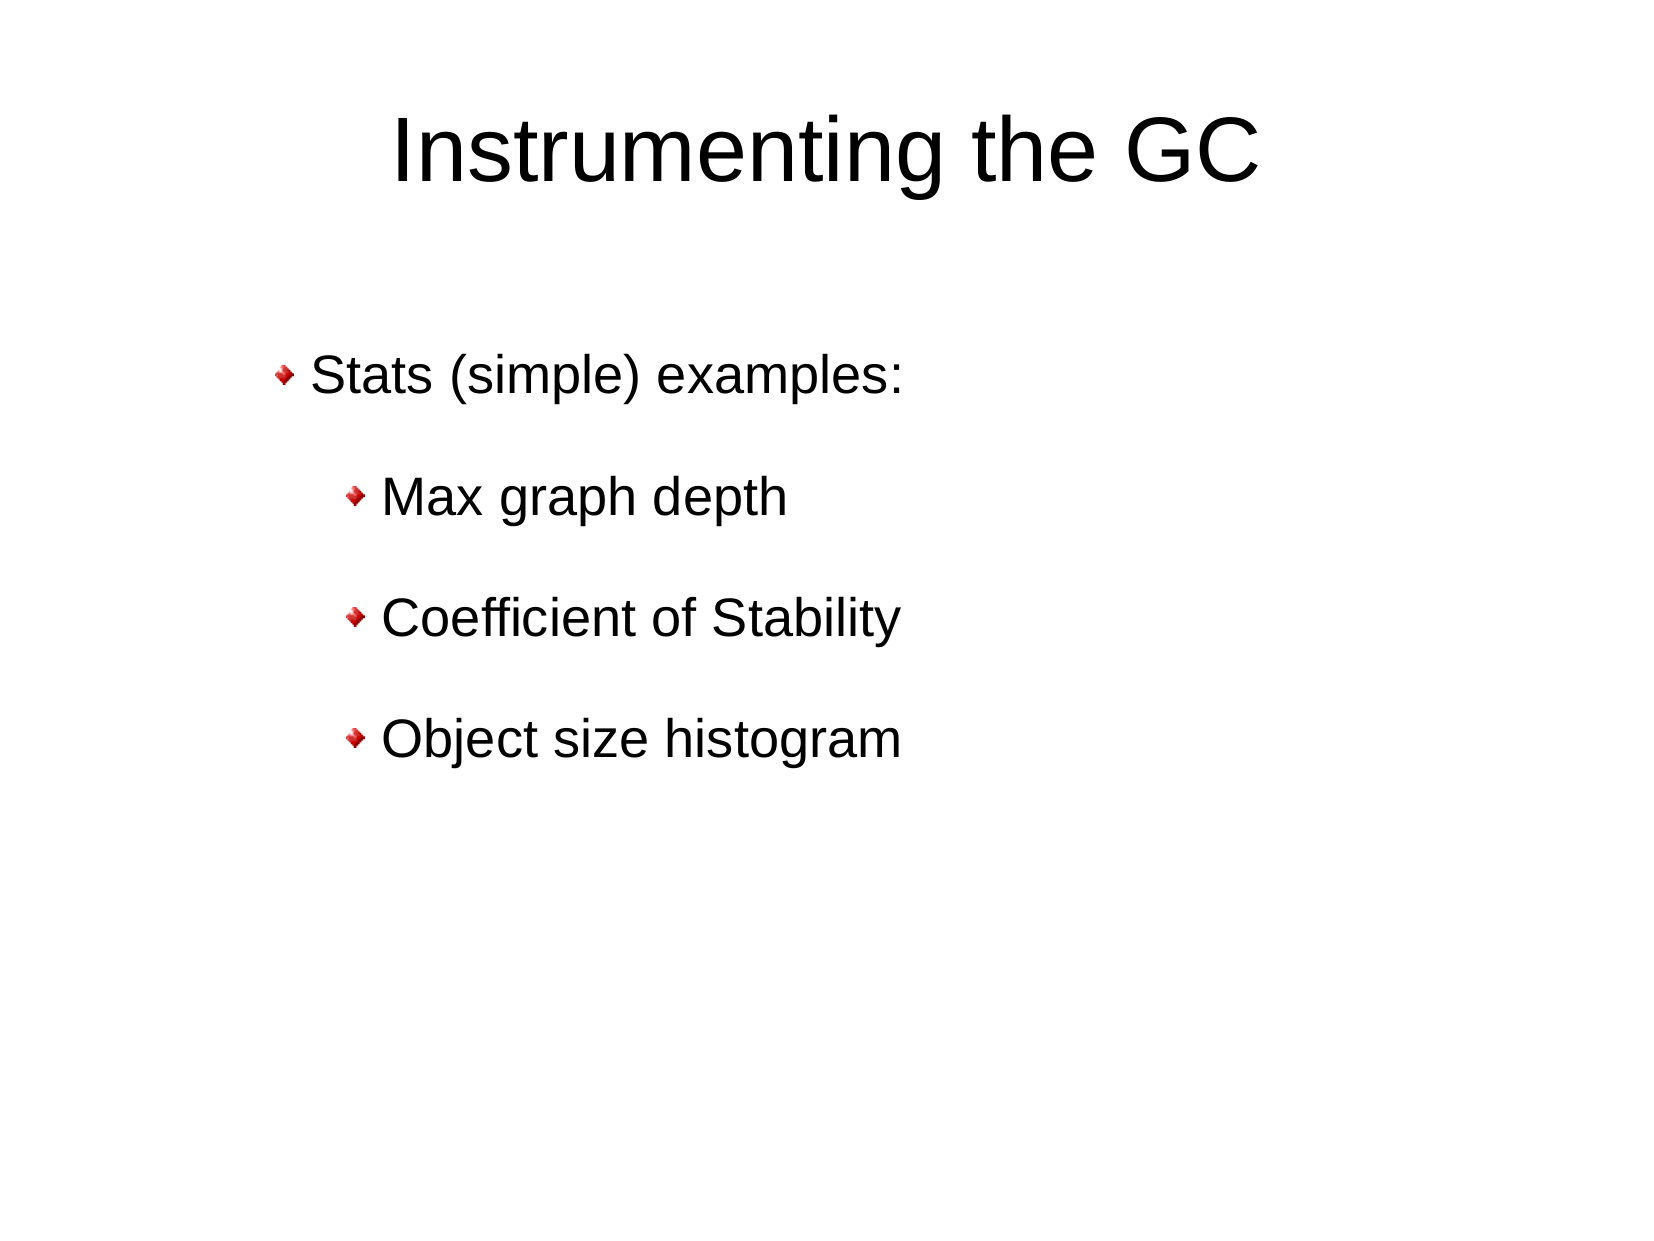

Instrumenting the GC
Stats (simple) examples:
Max graph depth
Coefficient of Stability
Object size histogram